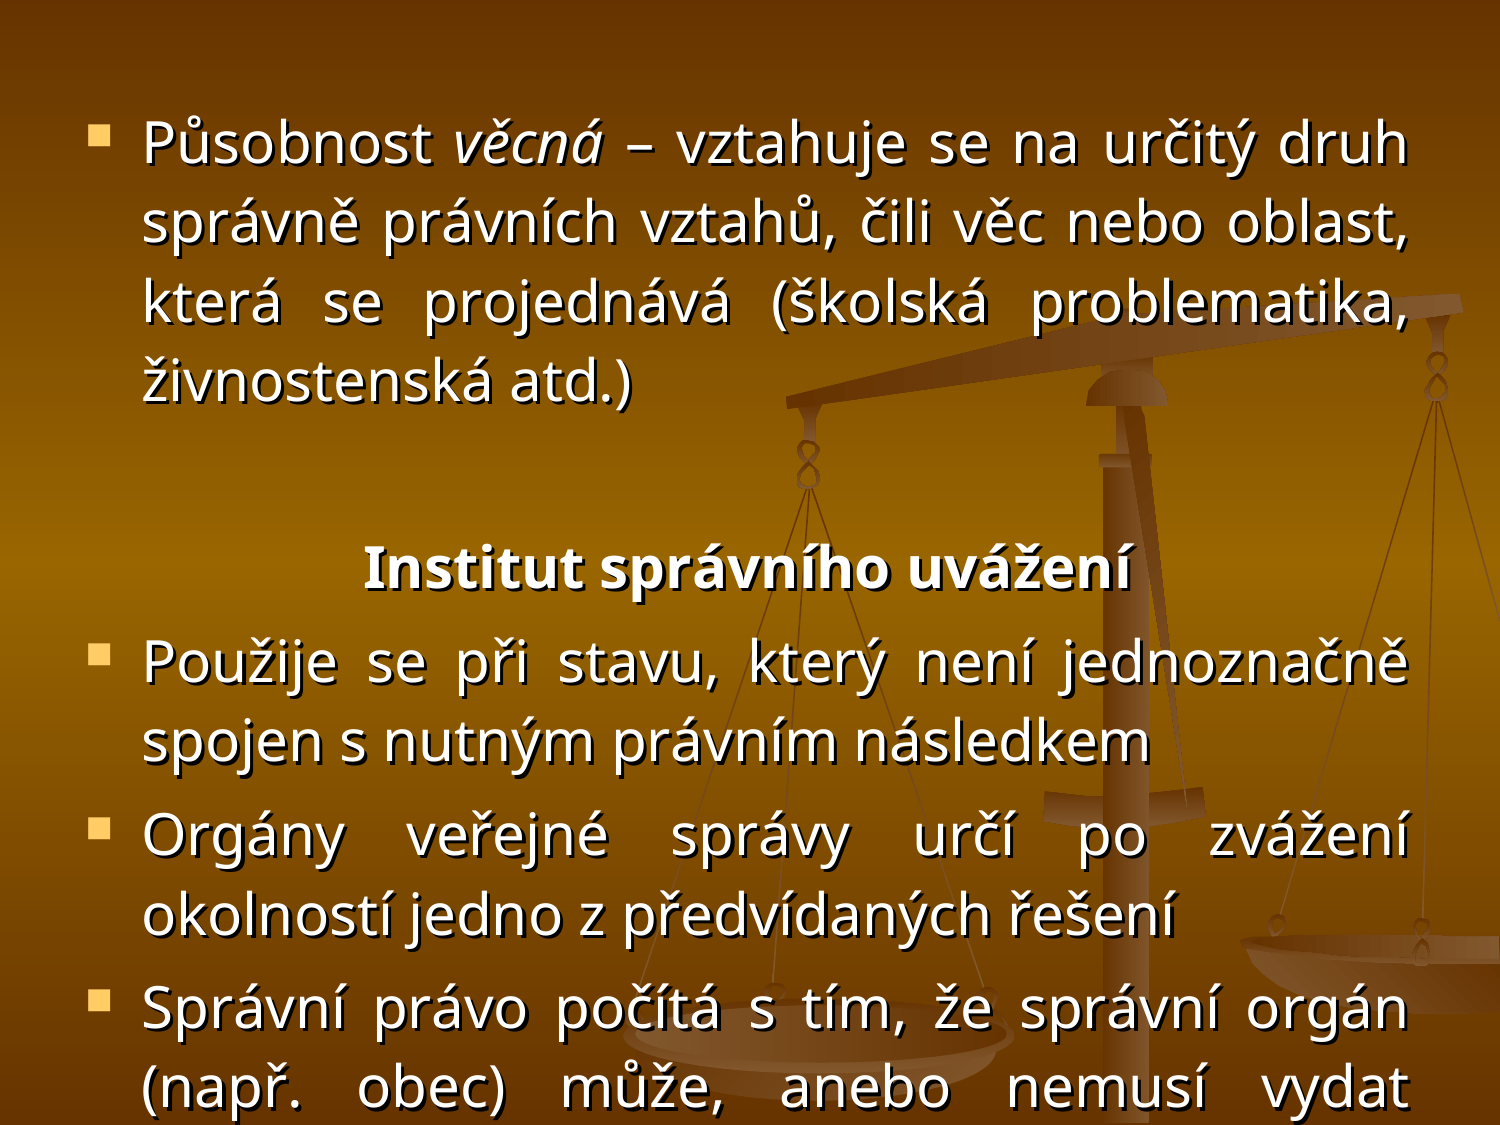

# Působnost věcná – vztahuje se na určitý druh správně právních vztahů, čili věc nebo oblast, která se projednává (školská problematika, živnostenská atd.)
Institut správního uvážení
Použije se při stavu, který není jednoznačně spojen s nutným právním následkem
Orgány veřejné správy určí po zvážení okolností jedno z předvídaných řešení
Správní právo počítá s tím, že správní orgán (např. obec) může, anebo nemusí vydat rozhodnutí (např. vydání stavebního povolení)